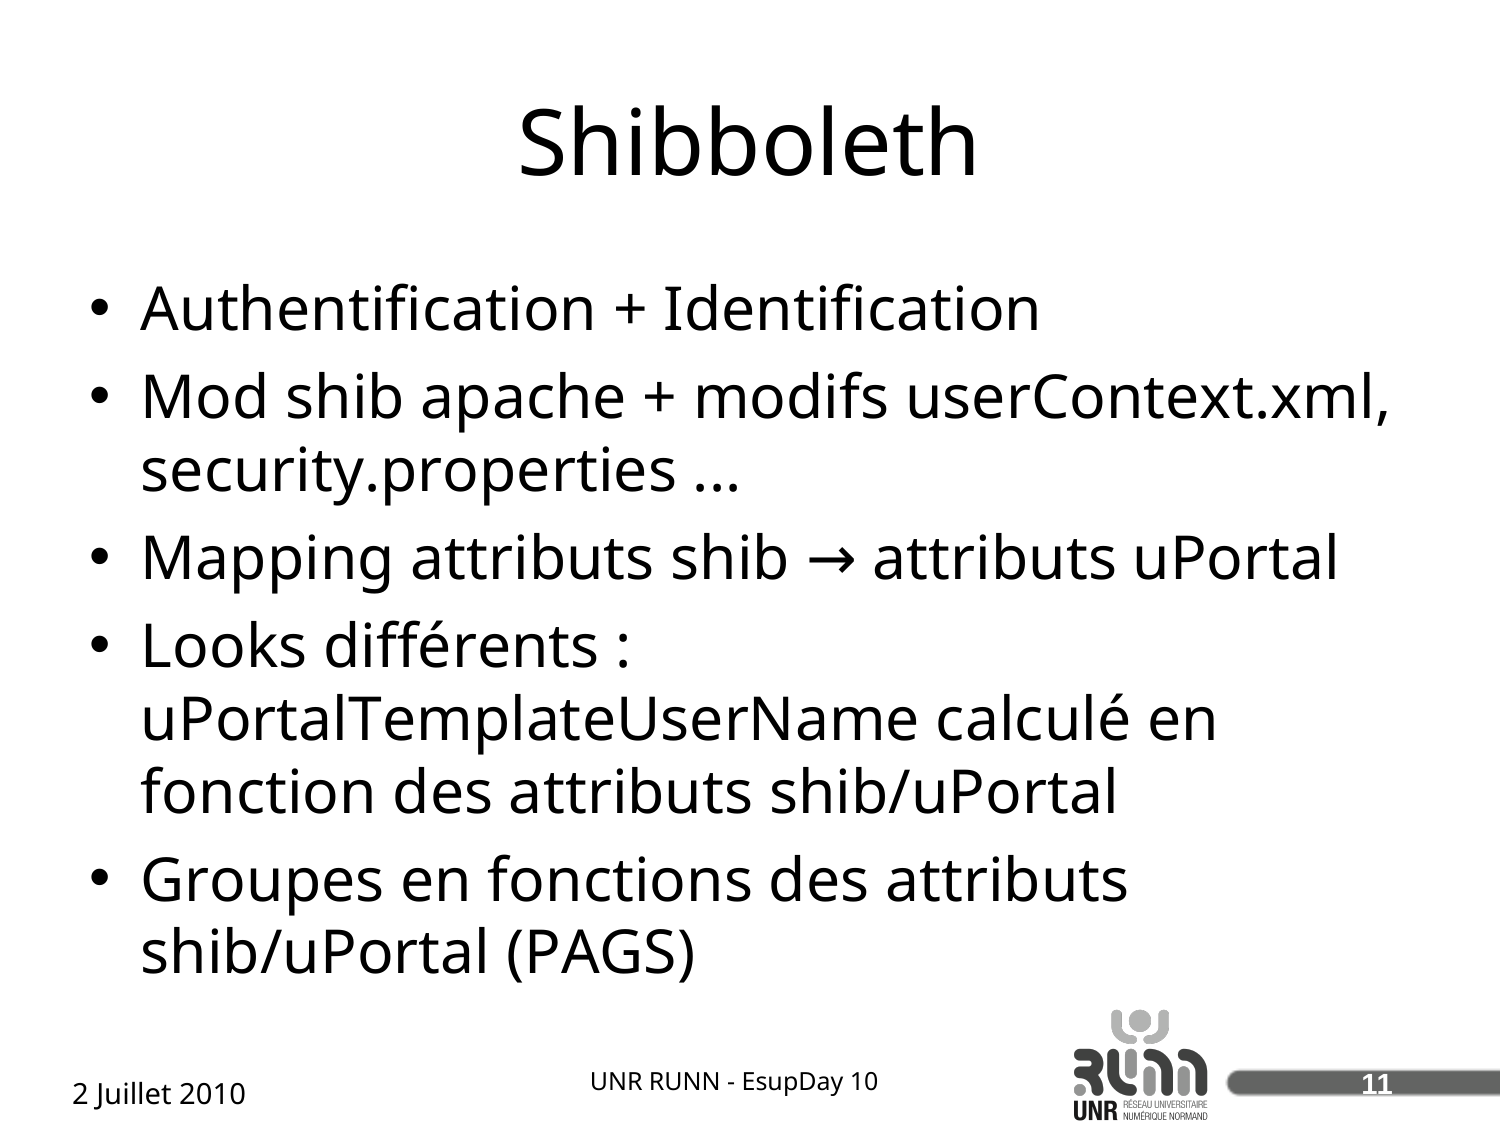

# Shibboleth
Authentification + Identification
Mod shib apache + modifs userContext.xml, security.properties ...
Mapping attributs shib → attributs uPortal
Looks différents : uPortalTemplateUserName calculé en fonction des attributs shib/uPortal
Groupes en fonctions des attributs shib/uPortal (PAGS)
UNR RUNN - EsupDay 10
2 Juillet 2010